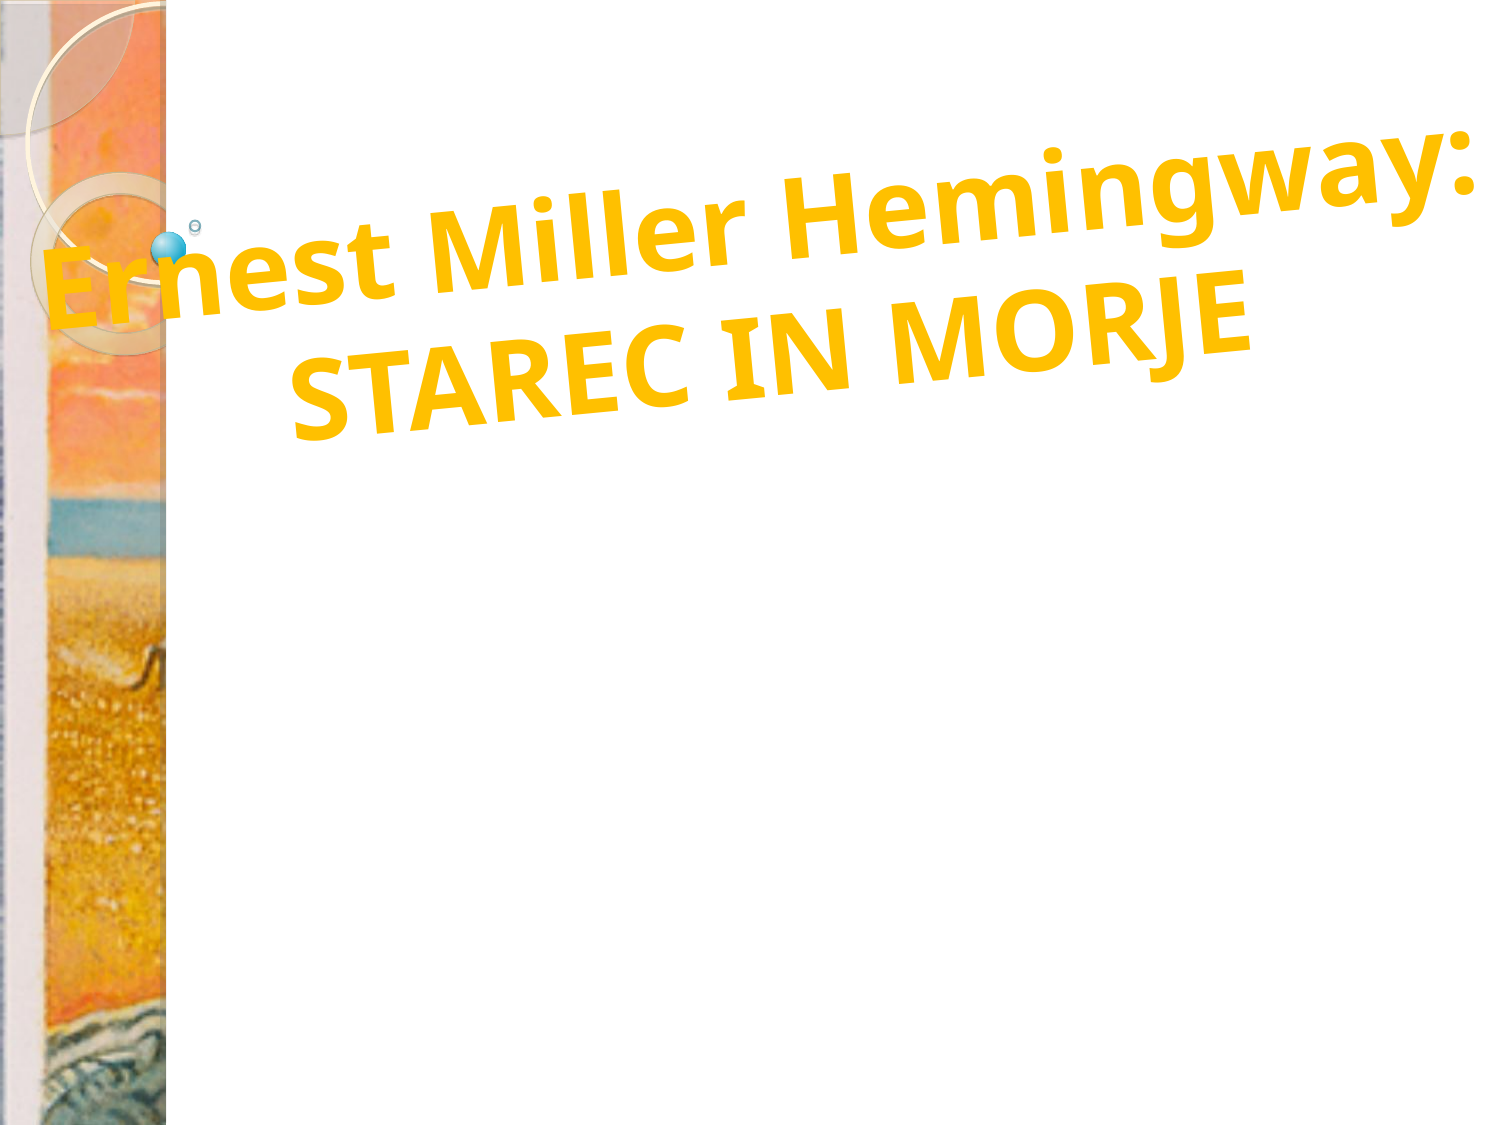

Ernest Miller Hemingway:
STAREC IN MORJE
#